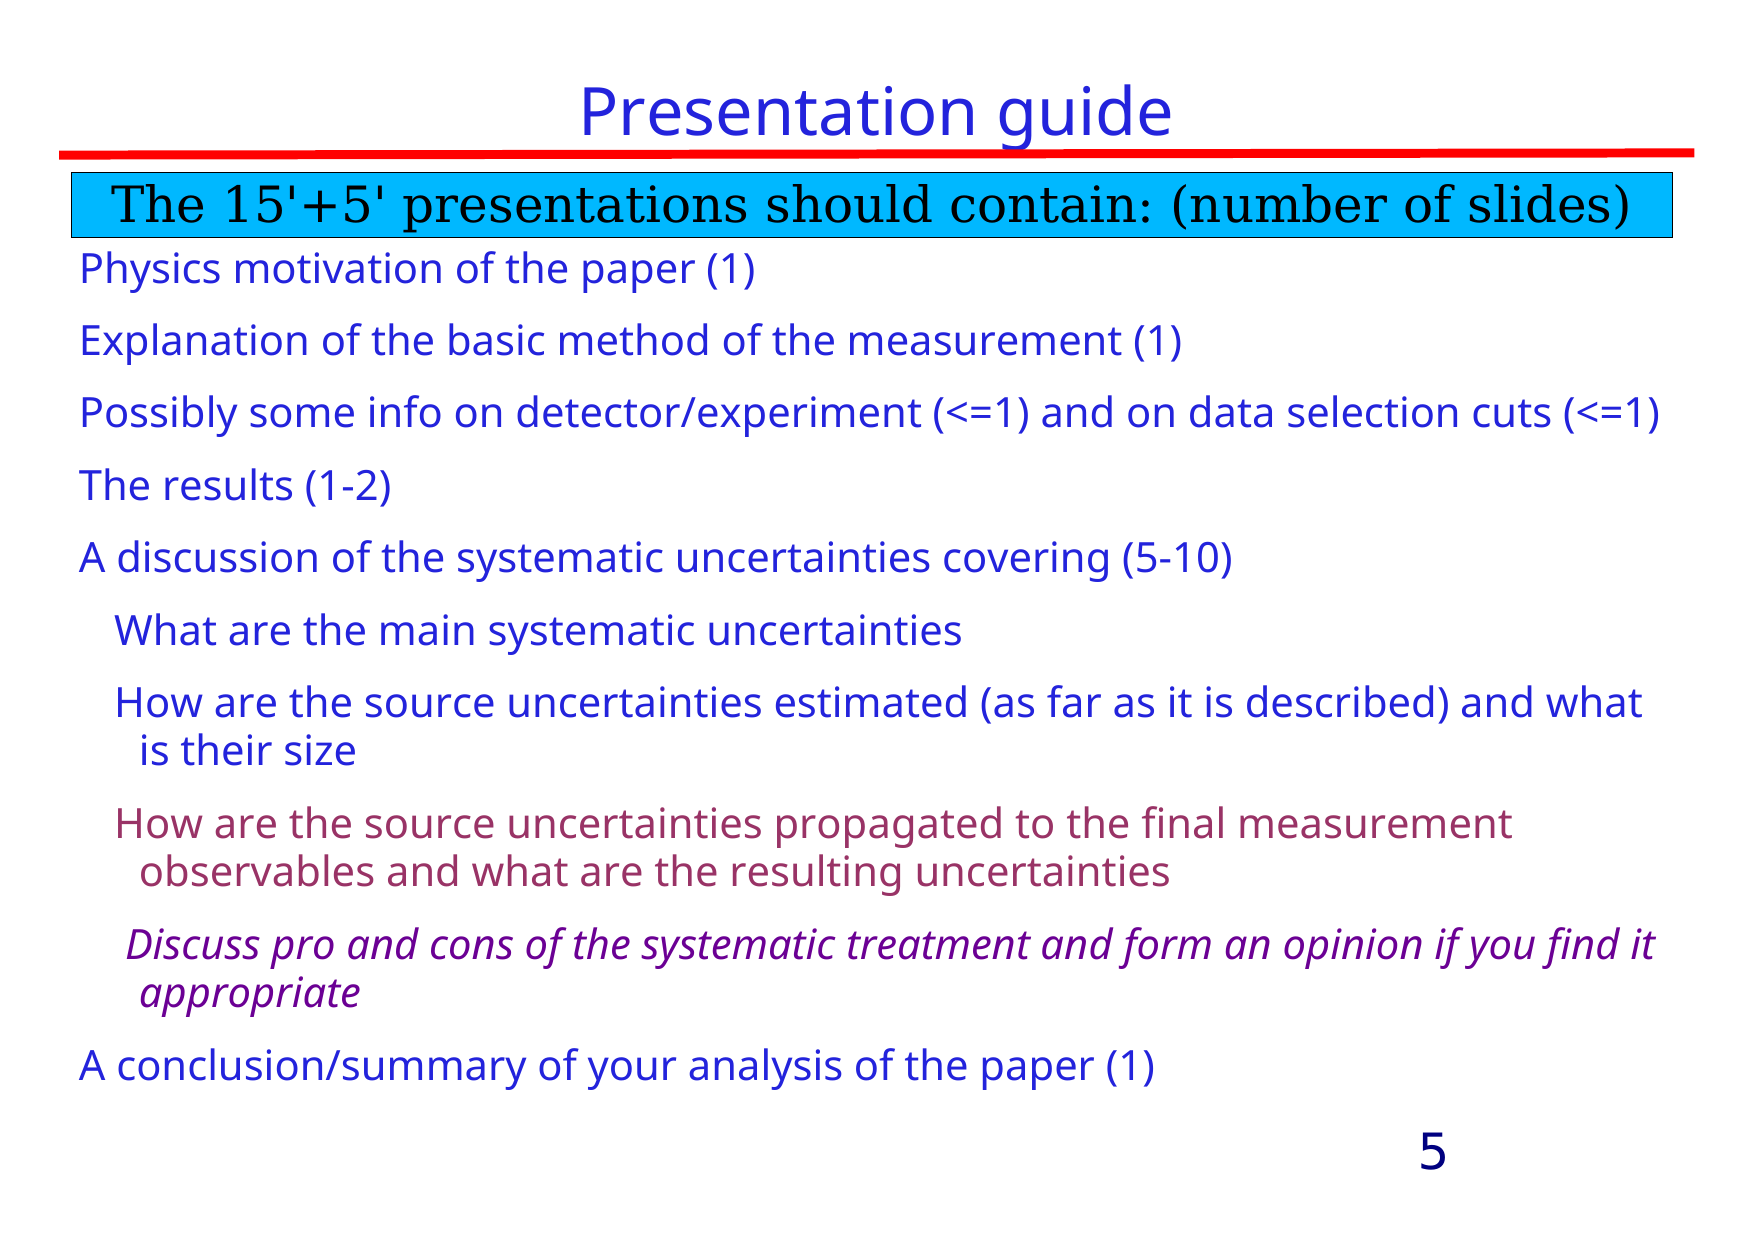

# Presentation guide
The 15'+5' presentations should contain: (number of slides)
 Physics motivation of the paper (1)
 Explanation of the basic method of the measurement (1)
 Possibly some info on detector/experiment (<=1) and on data selection cuts (<=1)
 The results (1-2)
 A discussion of the systematic uncertainties covering (5-10)
 What are the main systematic uncertainties
 How are the source uncertainties estimated (as far as it is described) and what is their size
 How are the source uncertainties propagated to the final measurement observables and what are the resulting uncertainties
 Discuss pro and cons of the systematic treatment and form an opinion if you find it appropriate
 A conclusion/summary of your analysis of the paper (1)